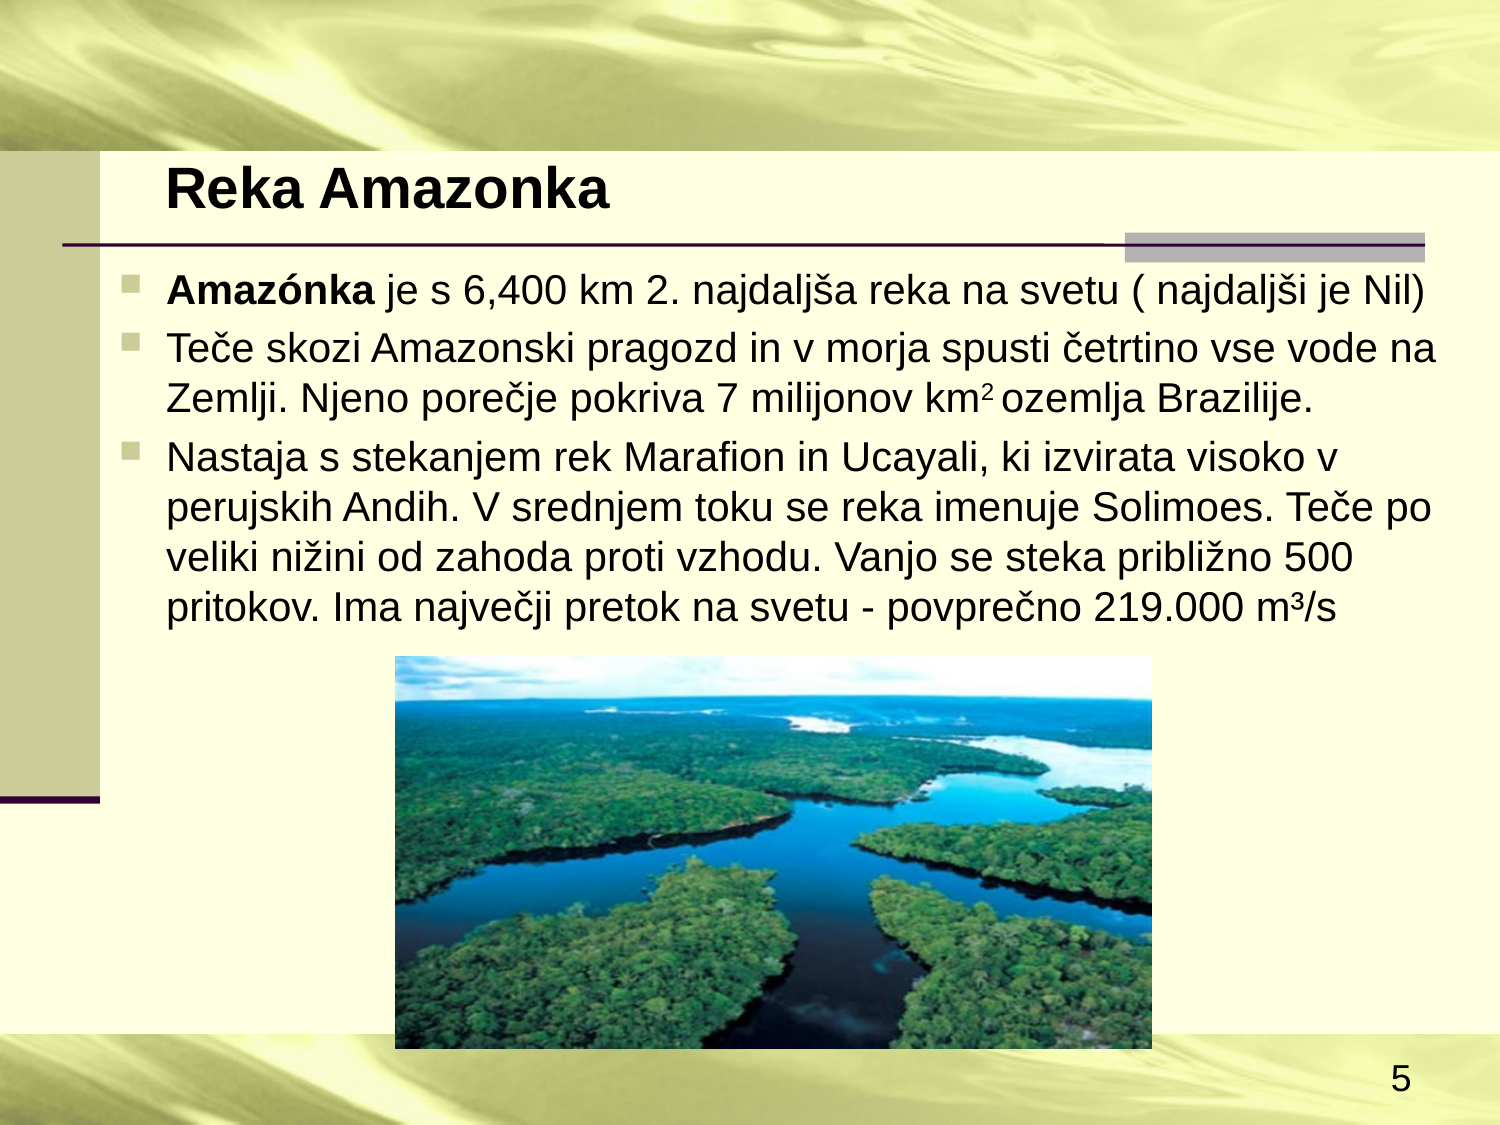

# Reka Amazonka
Amazónka je s 6,400 km 2. najdaljša reka na svetu ( najdaljši je Nil)
Teče skozi Amazonski pragozd in v morja spusti četrtino vse vode na Zemlji. Njeno porečje pokriva 7 milijonov km2 ozemlja Brazilije.
Nastaja s stekanjem rek Marafion in Ucayali, ki izvirata visoko v perujskih Andih. V srednjem toku se reka imenuje Solimoes. Teče po veliki nižini od zahoda proti vzhodu. Vanjo se steka približno 500 pritokov. Ima največji pretok na svetu - povprečno 219.000 m³/s